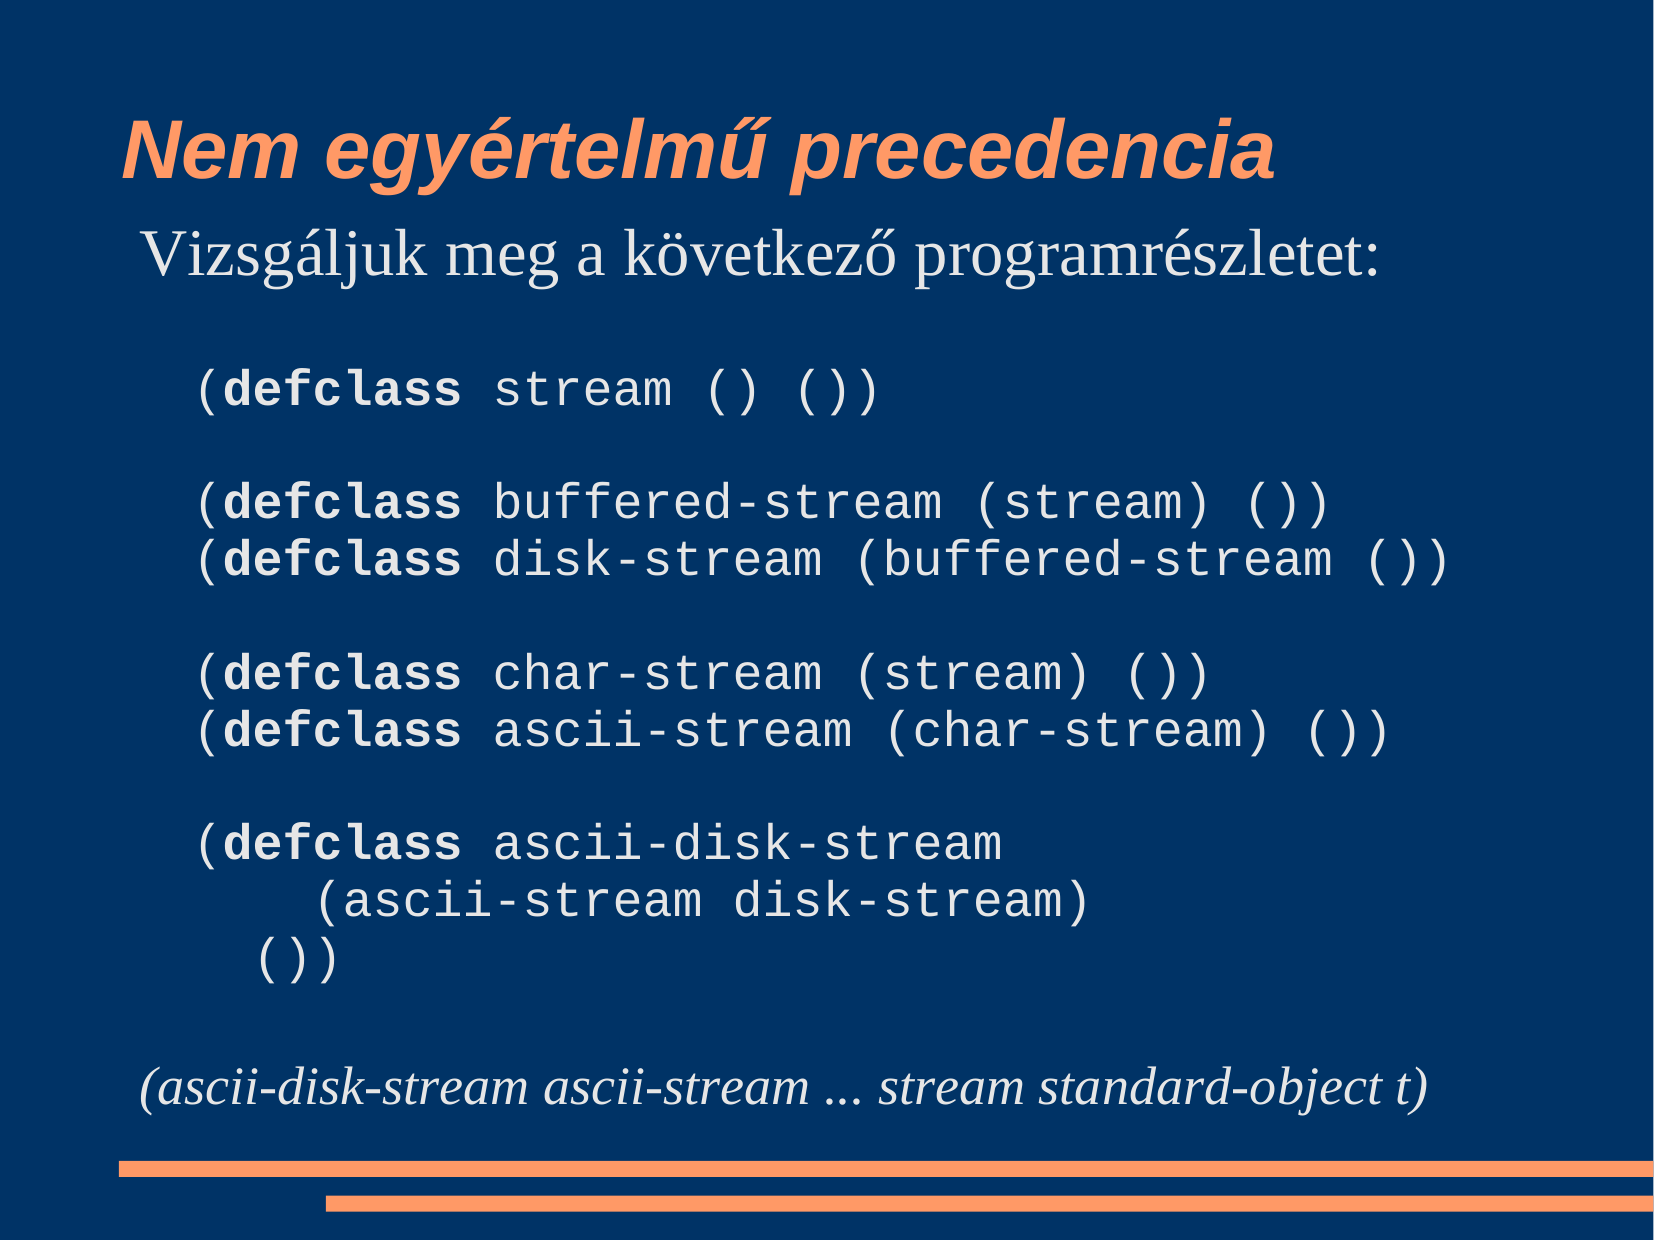

# Nem egyértelmű precedencia
Vizsgáljuk meg a következő programrészletet:
(defclass stream () ())
(defclass buffered-stream (stream) ())
(defclass disk-stream (buffered-stream ())
(defclass char-stream (stream) ())
(defclass ascii-stream (char-stream) ())
(defclass ascii-disk-stream
 (ascii-stream disk-stream)
 ())
(ascii-disk-stream ascii-stream ... stream standard-object t)